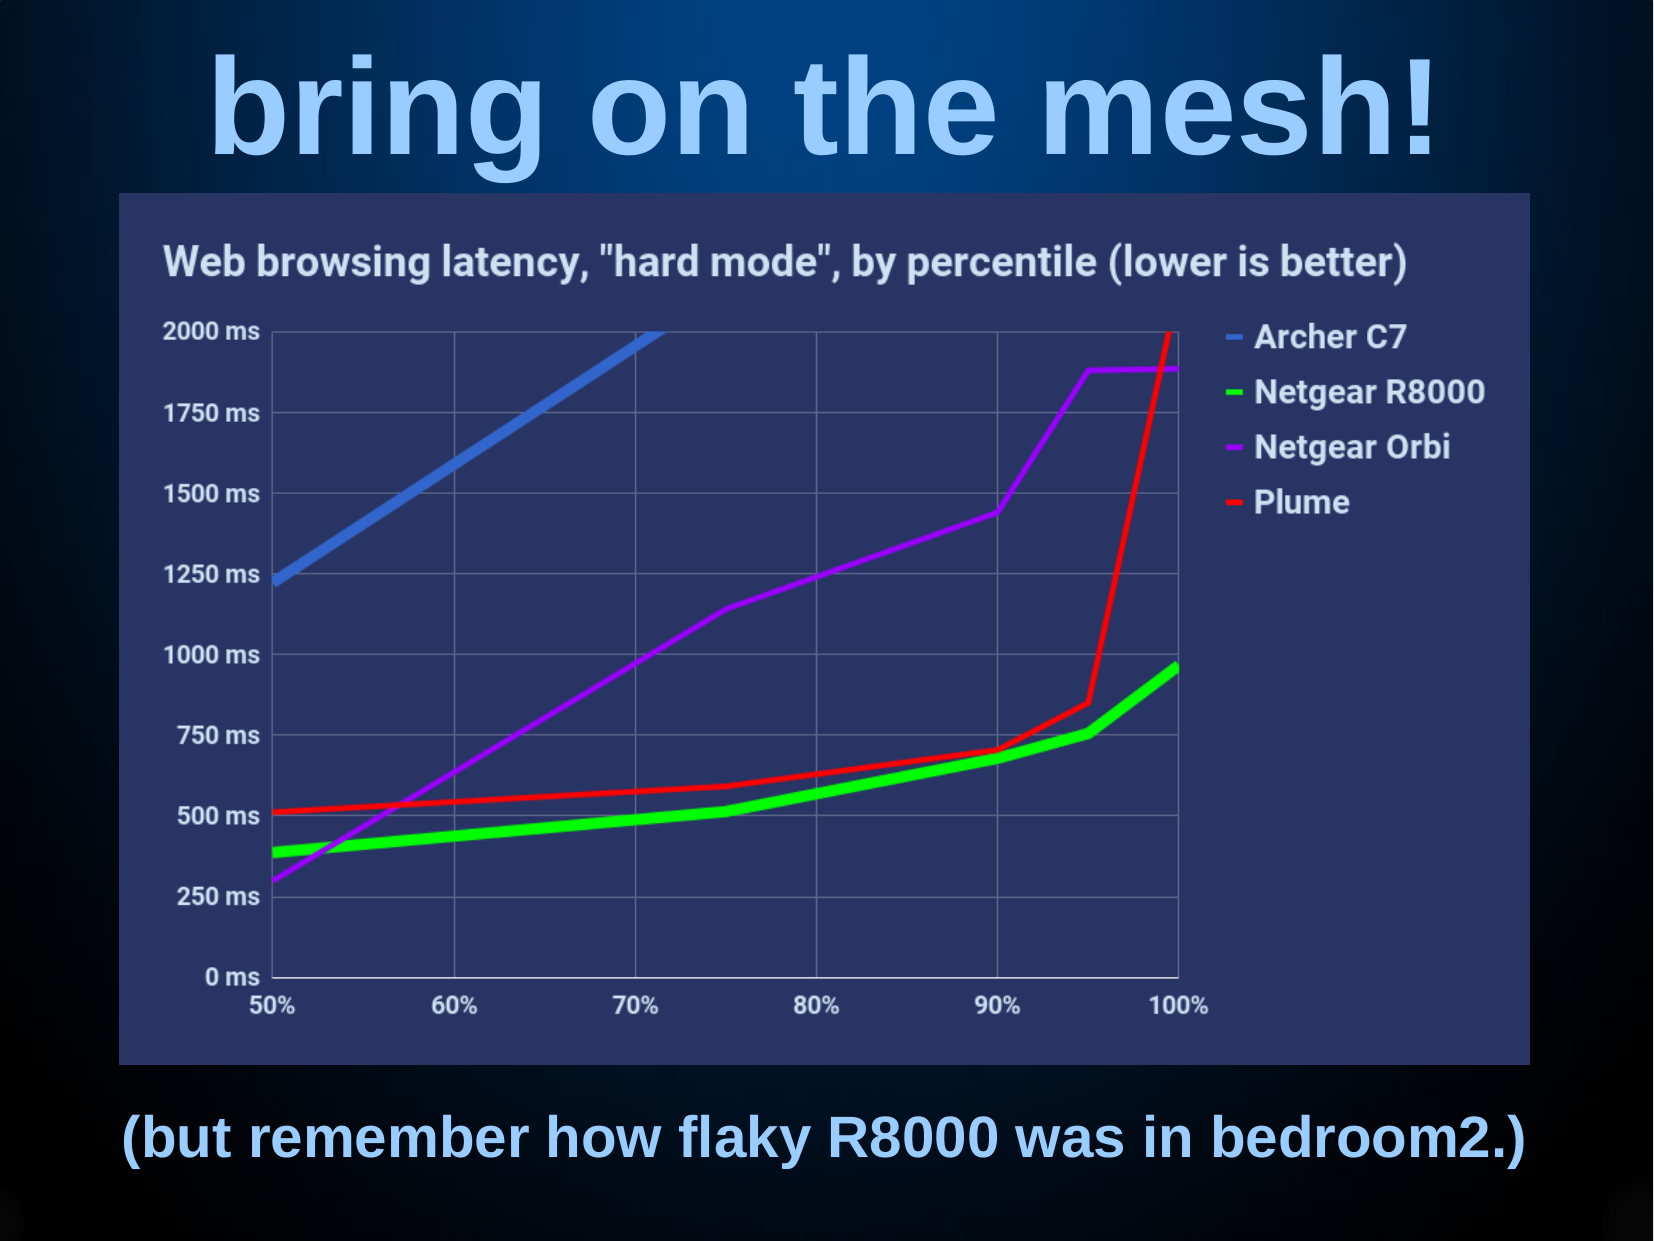

# bring on the mesh!
(but remember how flaky R8000 was in bedroom2.)